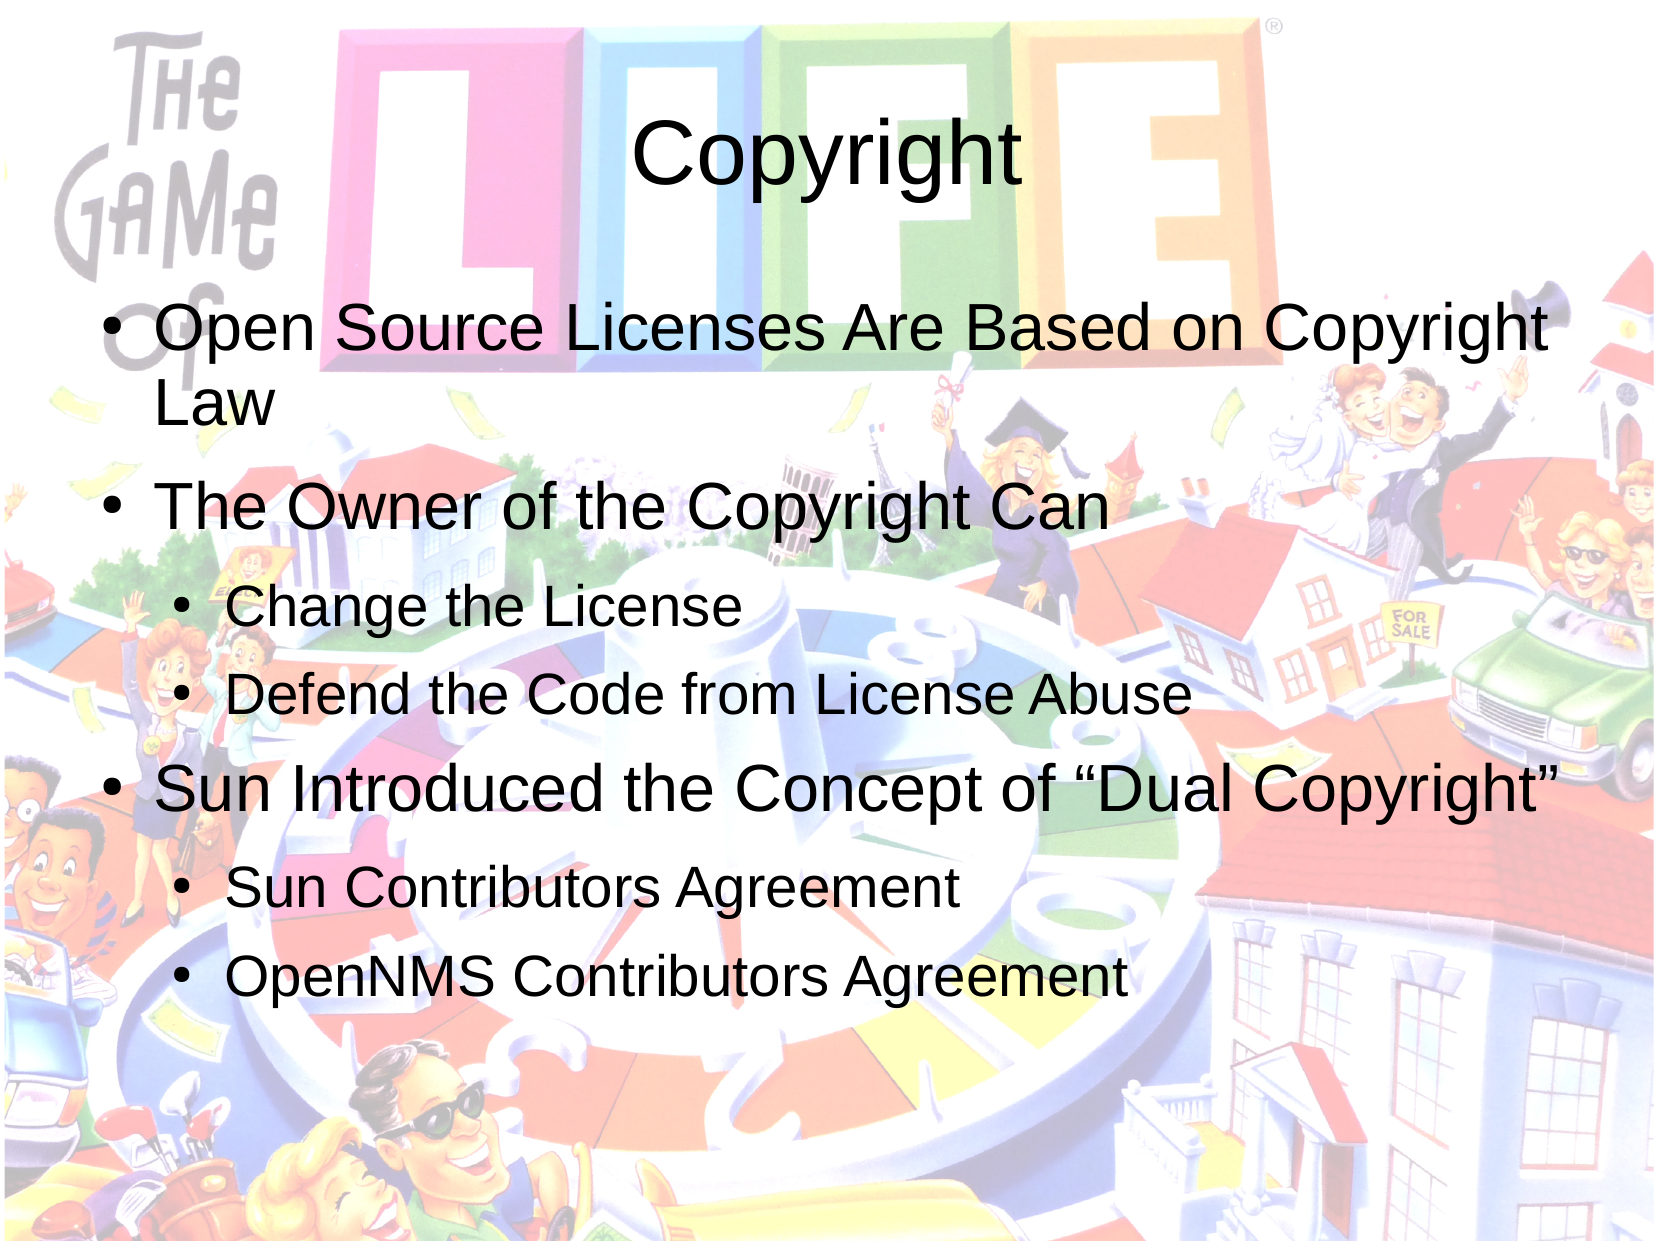

# Copyright
Open Source Licenses Are Based on Copyright Law
The Owner of the Copyright Can
Change the License
Defend the Code from License Abuse
Sun Introduced the Concept of “Dual Copyright”
Sun Contributors Agreement
OpenNMS Contributors Agreement